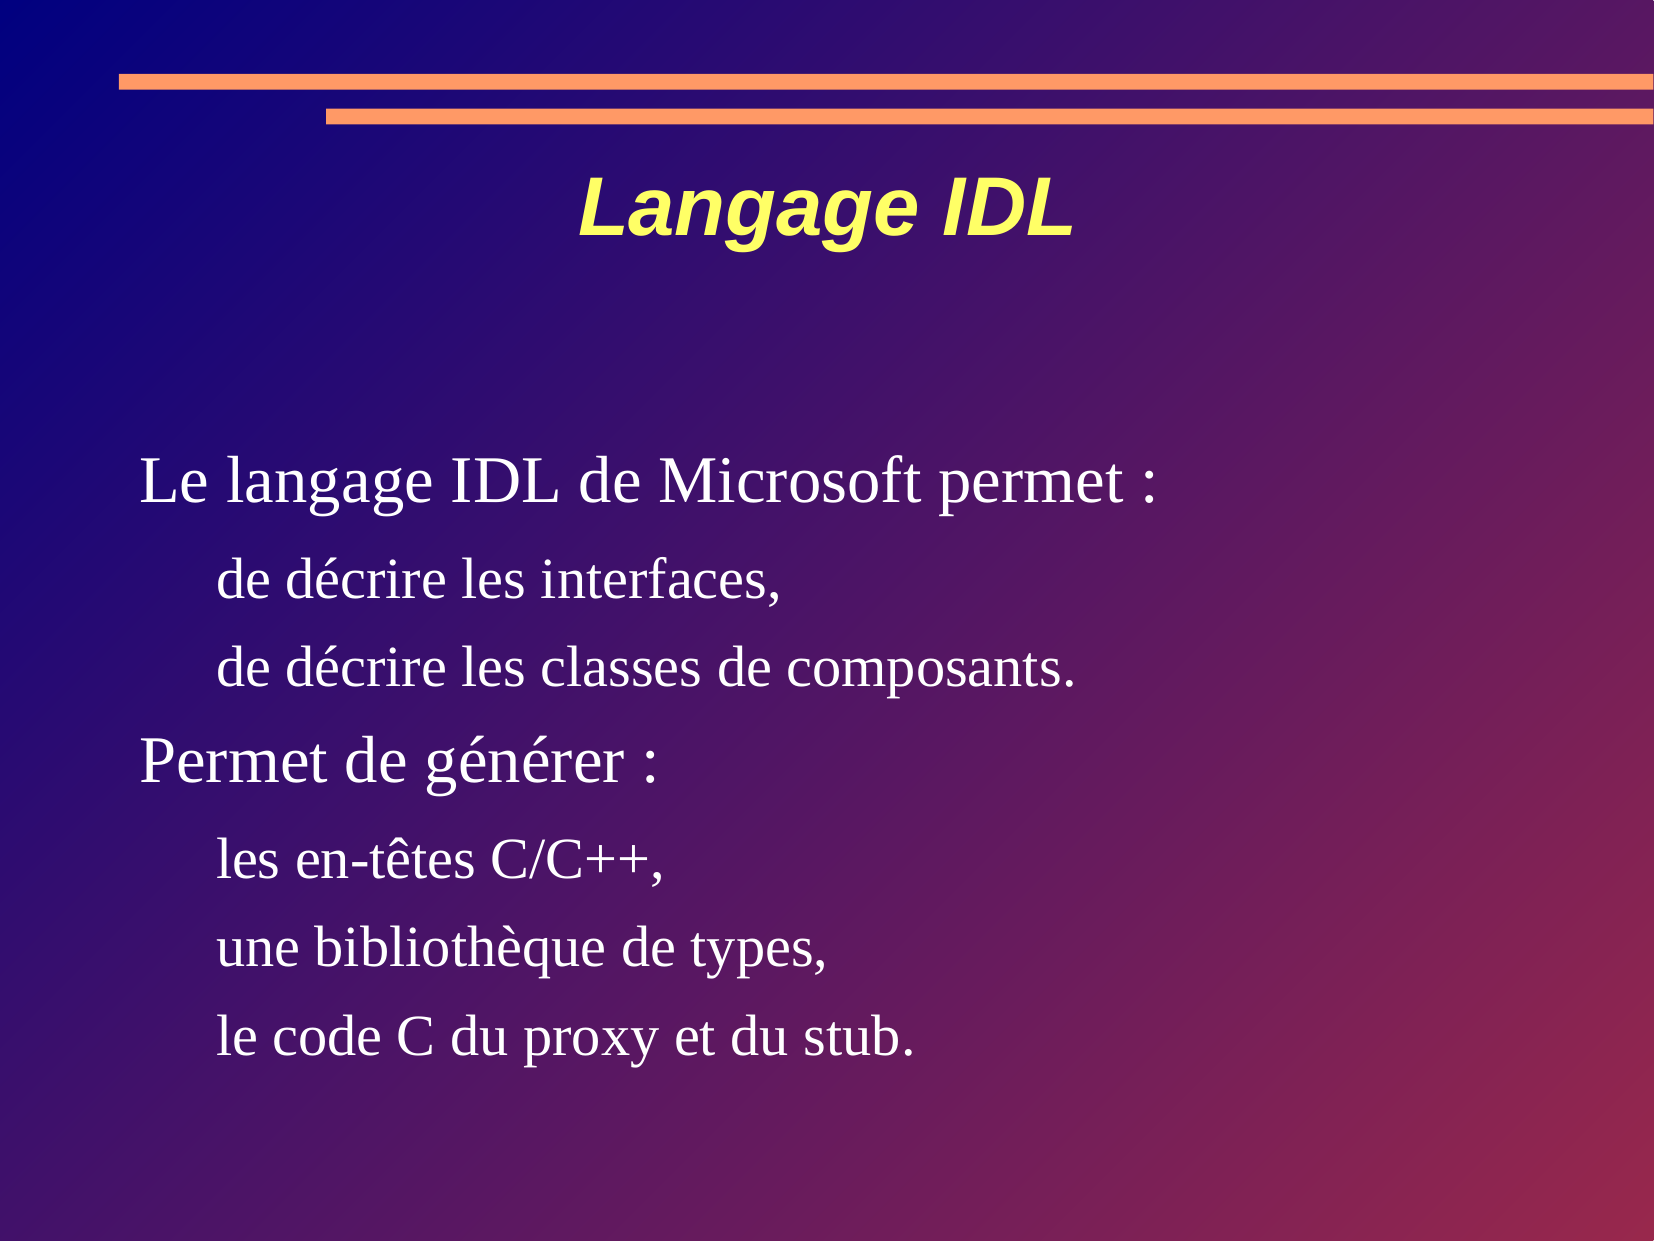

# Langage IDL
Le langage IDL de Microsoft permet :
de décrire les interfaces,
de décrire les classes de composants.
Permet de générer :
les en-têtes C/C++,
une bibliothèque de types,
le code C du proxy et du stub.